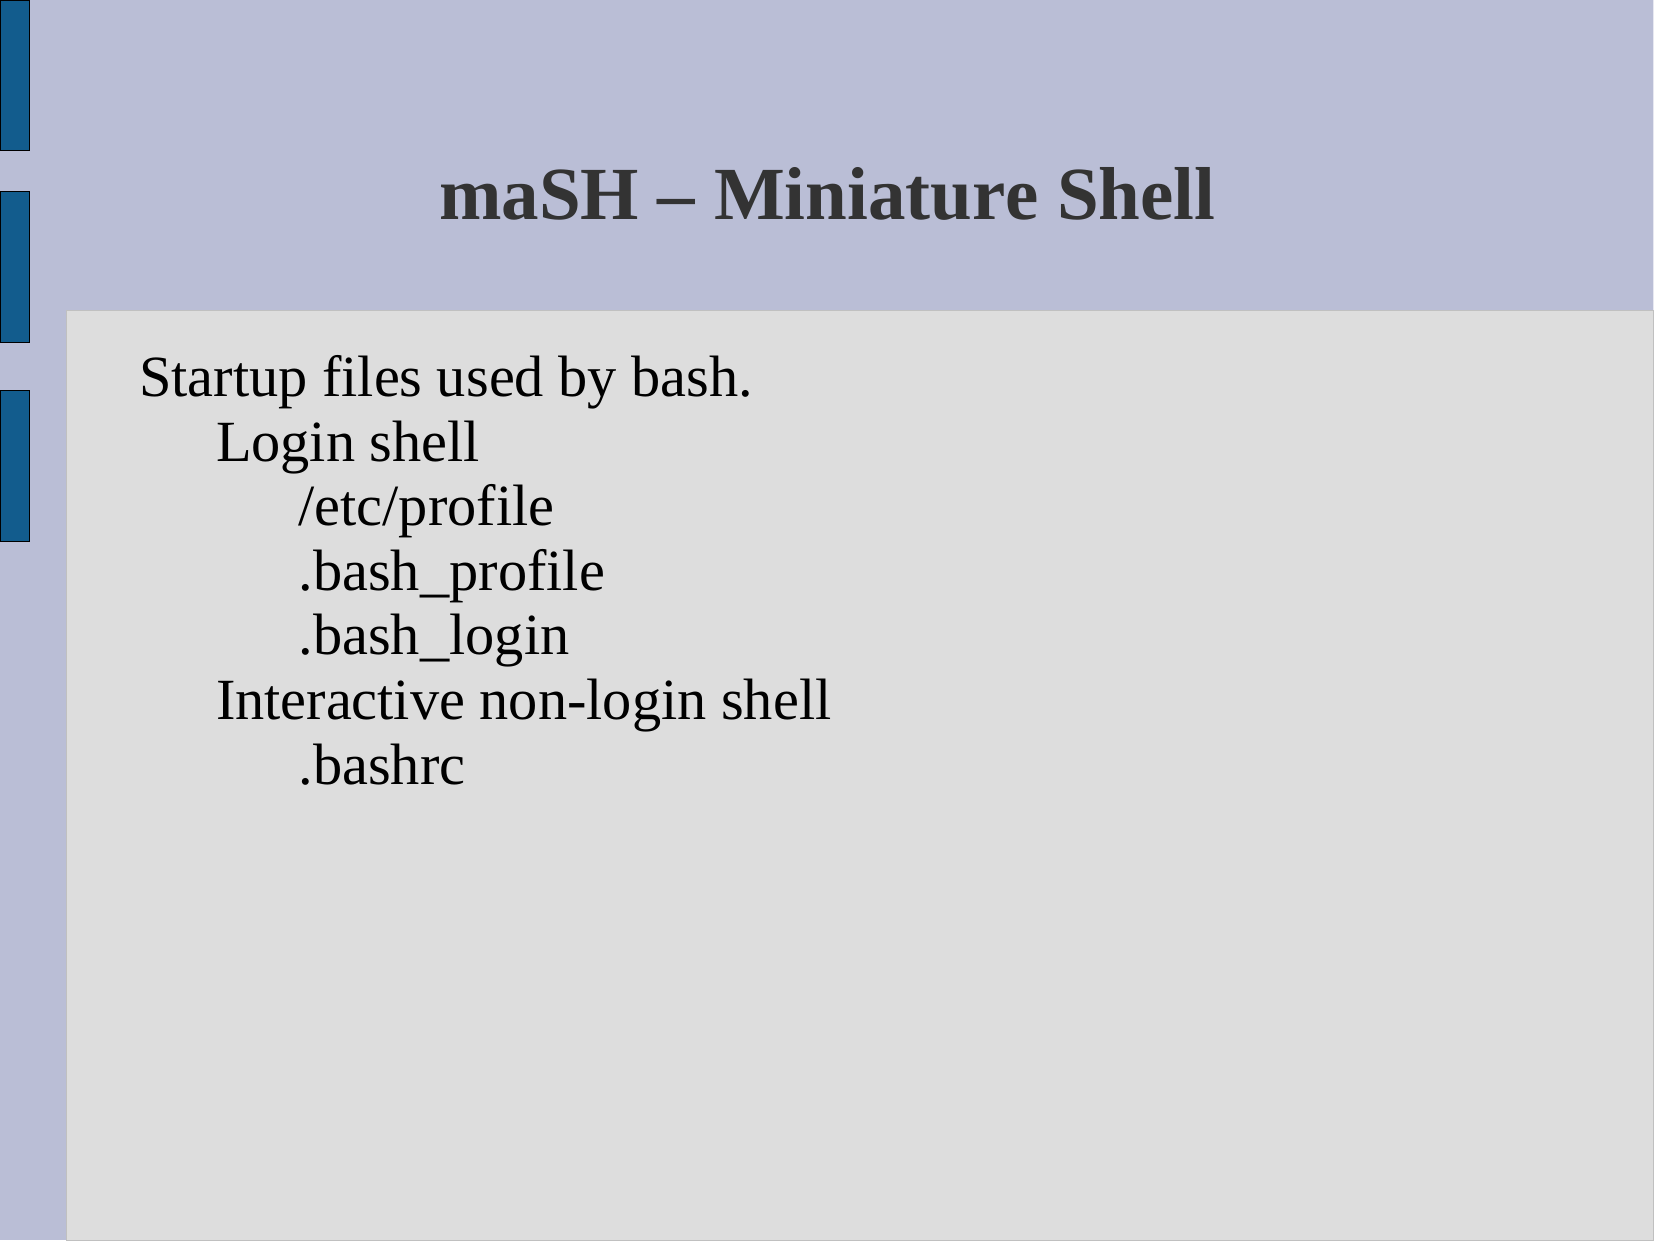

# maSH – Miniature Shell
Startup files used by bash.
Login shell
/etc/profile
.bash_profile
.bash_login
Interactive non-login shell
.bashrc